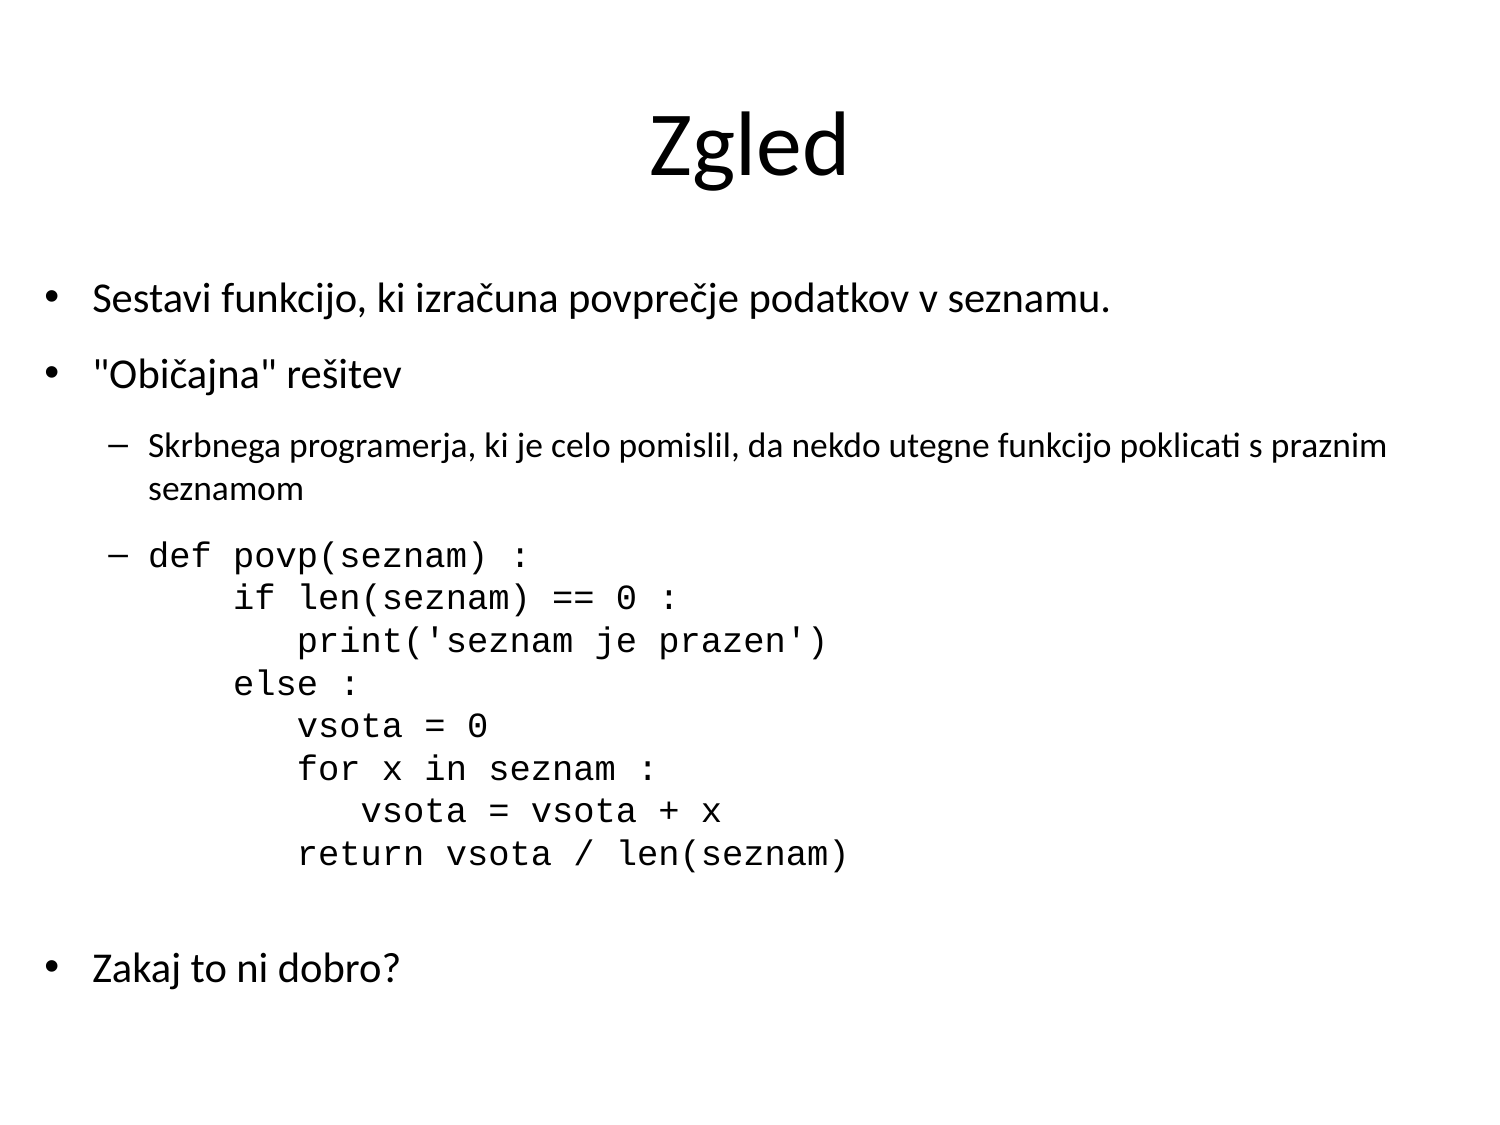

# Zgled
Sestavi funkcijo, ki izračuna povprečje podatkov v seznamu.
"Običajna" rešitev
Skrbnega programerja, ki je celo pomislil, da nekdo utegne funkcijo poklicati s praznim seznamom
def povp(seznam) :
 if len(seznam) == 0 :
 print('seznam je prazen')
 else :
 vsota = 0
 for x in seznam :
 vsota = vsota + x
 return vsota / len(seznam)
Zakaj to ni dobro?